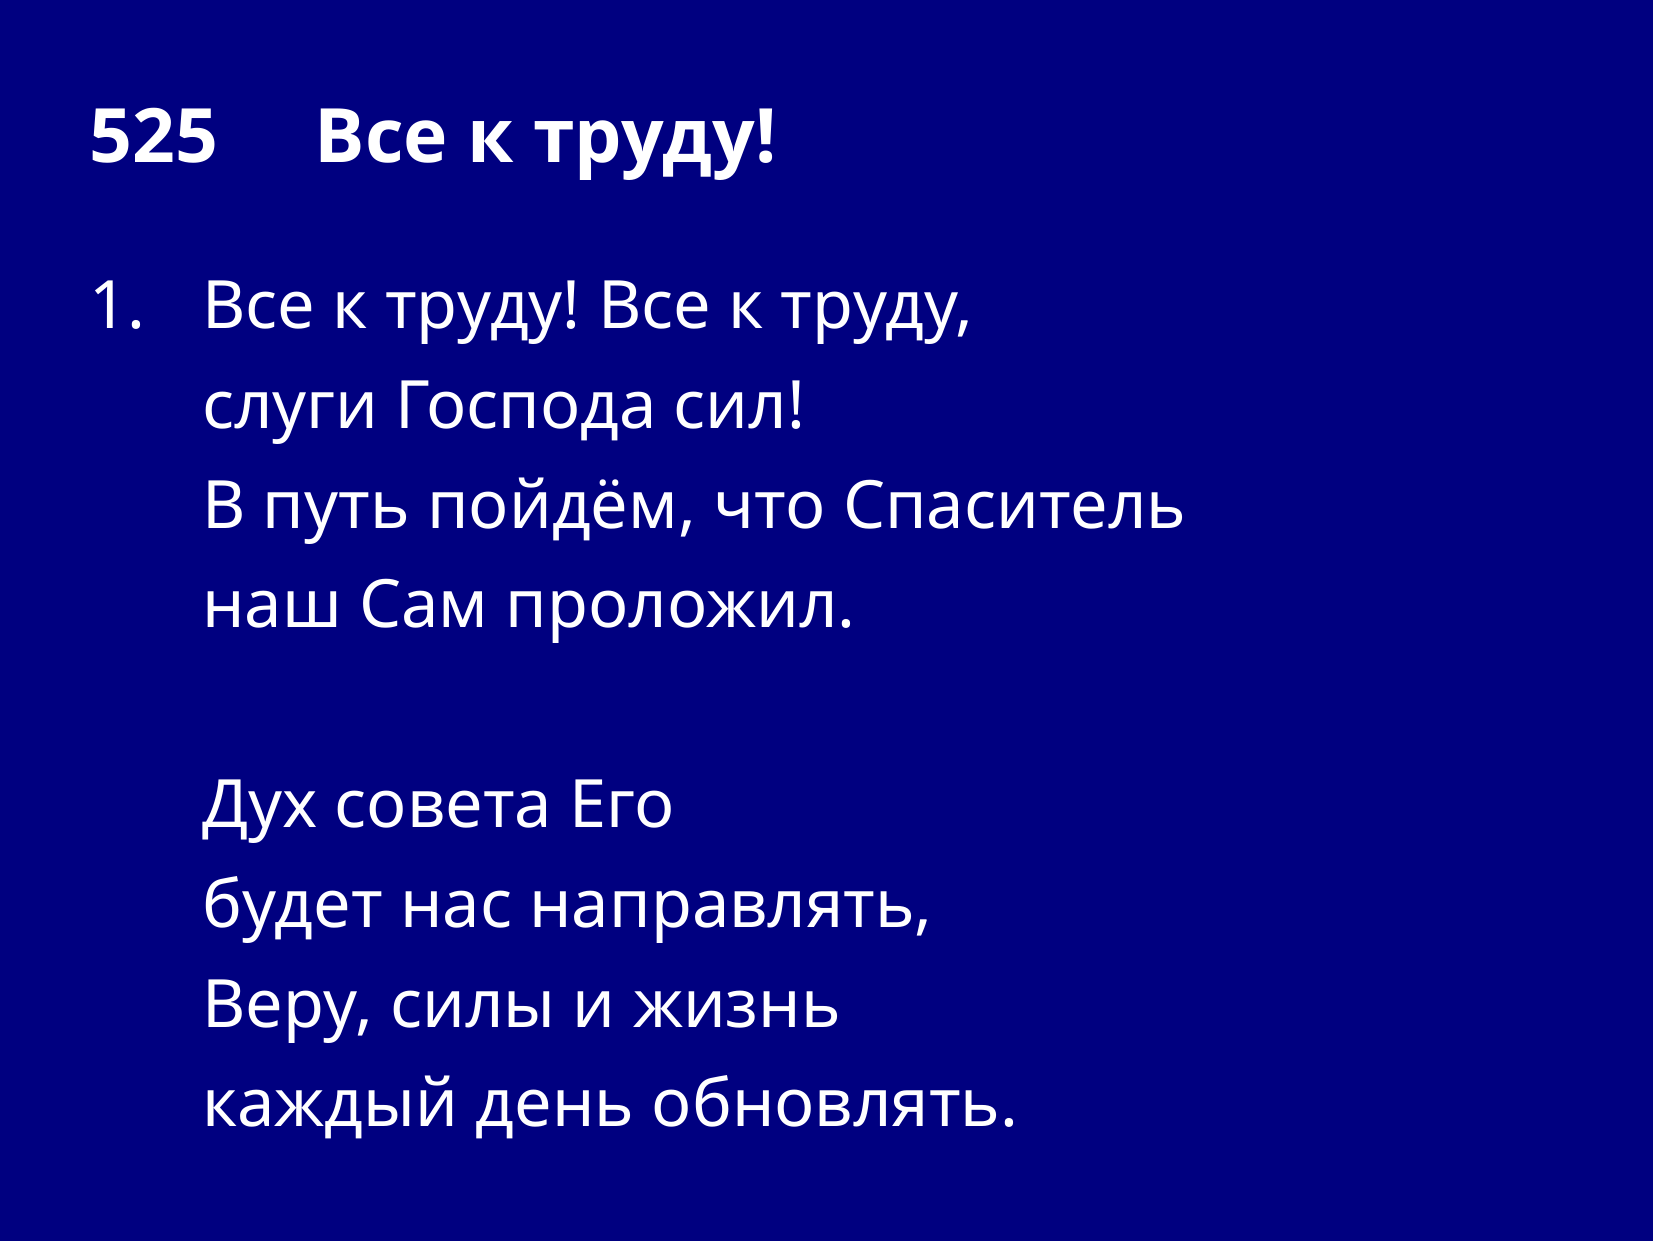

525	Все к труду!
1.	Все к труду! Все к труду,
	слуги Господа сил!
	В путь пойдём, что Спаситель
	наш Сам проложил.
	Дух совета Его
	будет нас направлять,
	Веру, силы и жизнь
	каждый день обновлять.